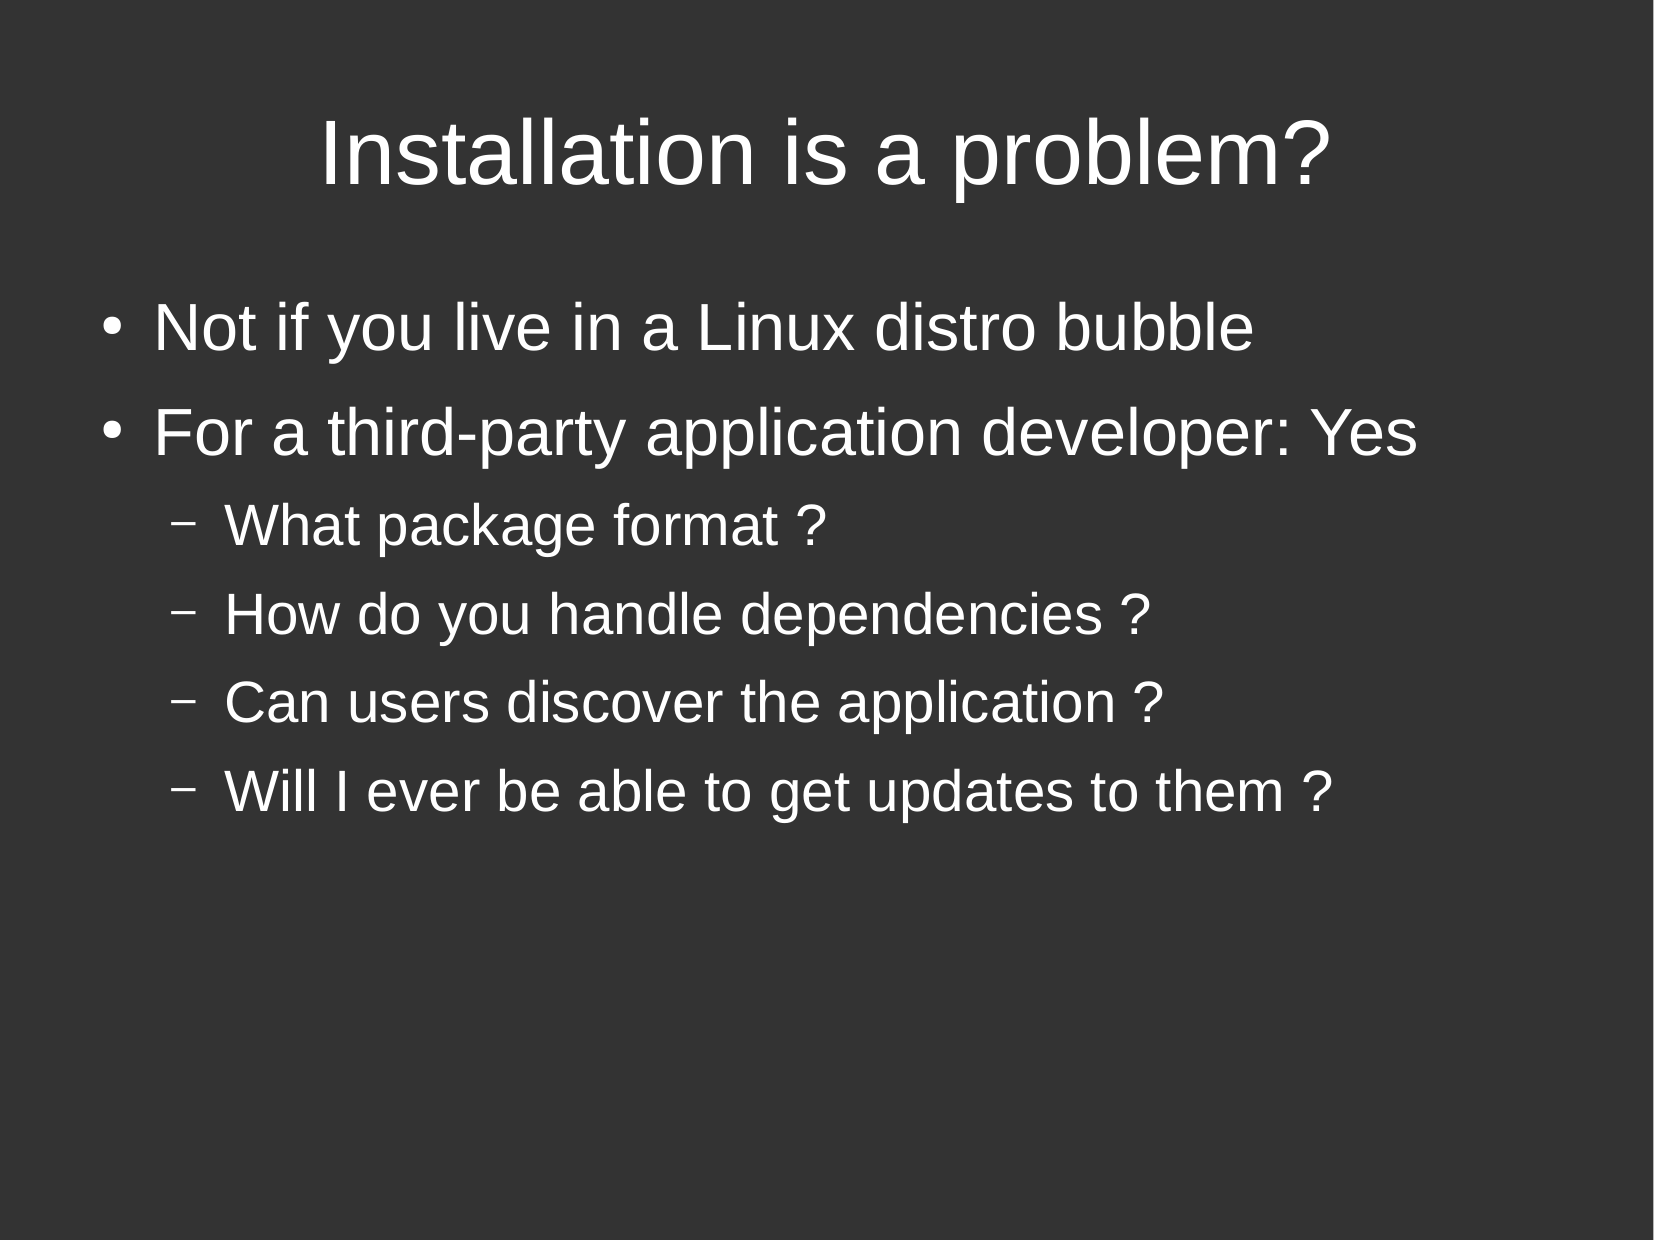

# Installation is a problem?
Not if you live in a Linux distro bubble
For a third-party application developer: Yes
What package format ?
How do you handle dependencies ?
Can users discover the application ?
Will I ever be able to get updates to them ?